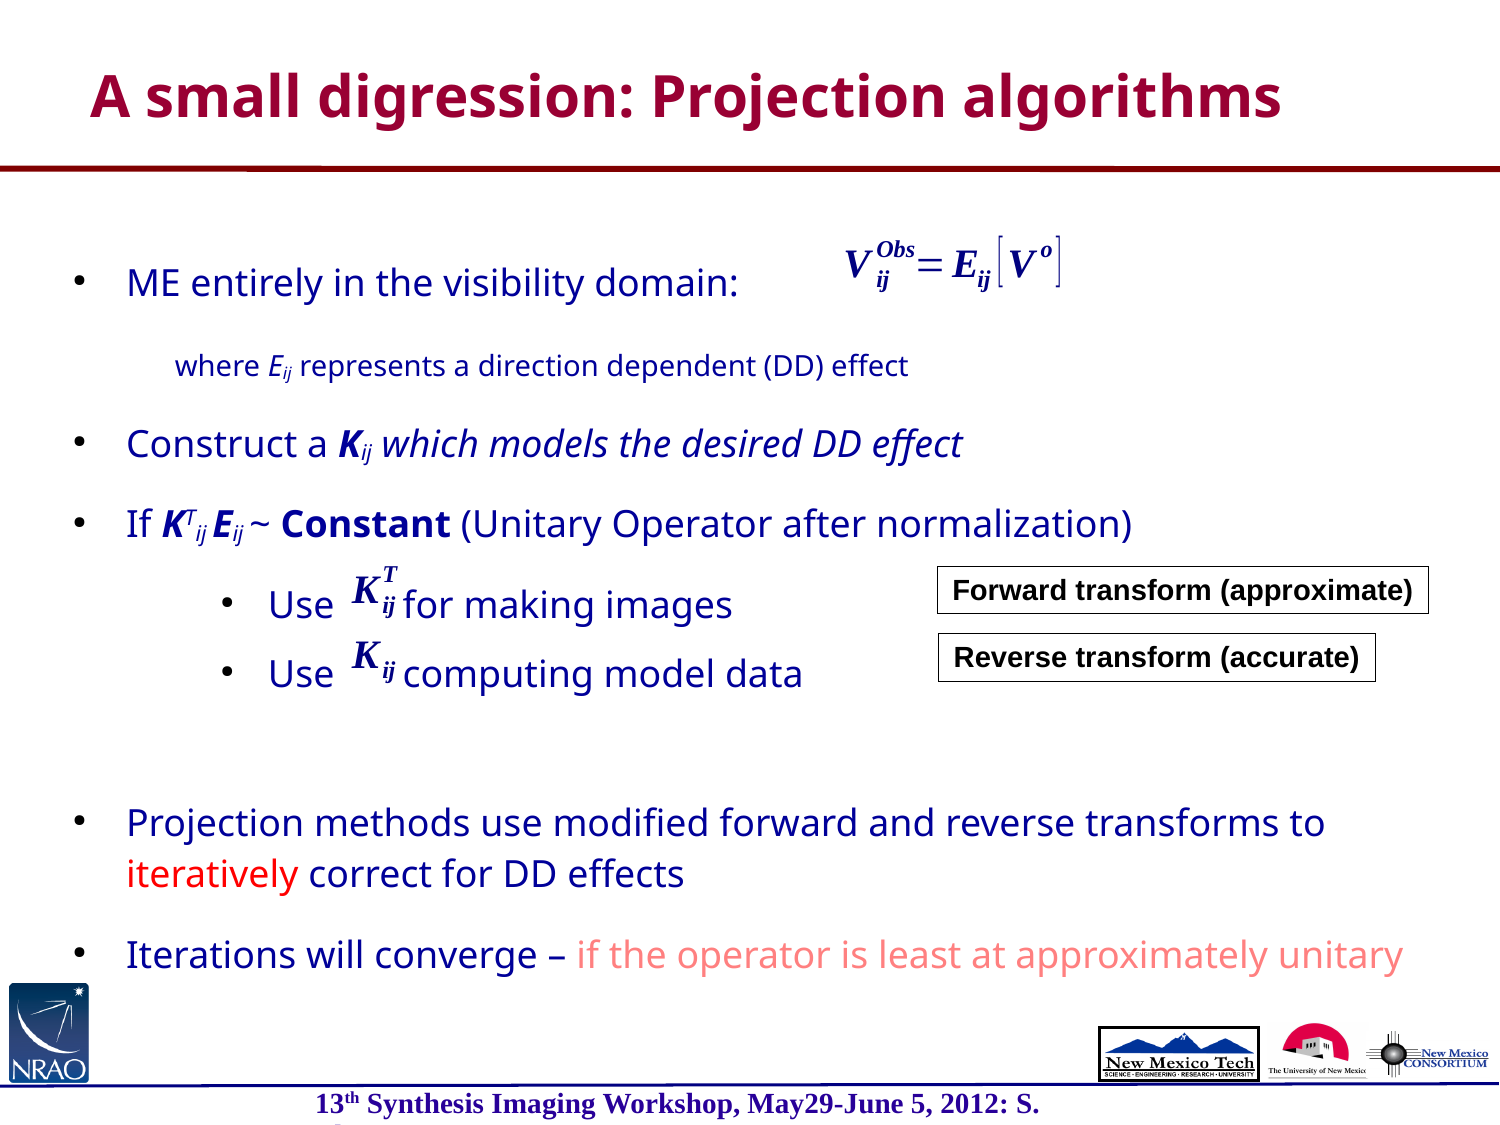

A small digression: Projection algorithms
ME entirely in the visibility domain:
 where Eij represents a direction dependent (DD) effect
Construct a Kij which models the desired DD effect
If KTij Eij ~ Constant (Unitary Operator after normalization)
Use for making images
Use computing model data
Projection methods use modified forward and reverse transforms to iteratively correct for DD effects
Iterations will converge – if the operator is least at approximately unitary
Forward transform (approximate)
Reverse transform (accurate)
#